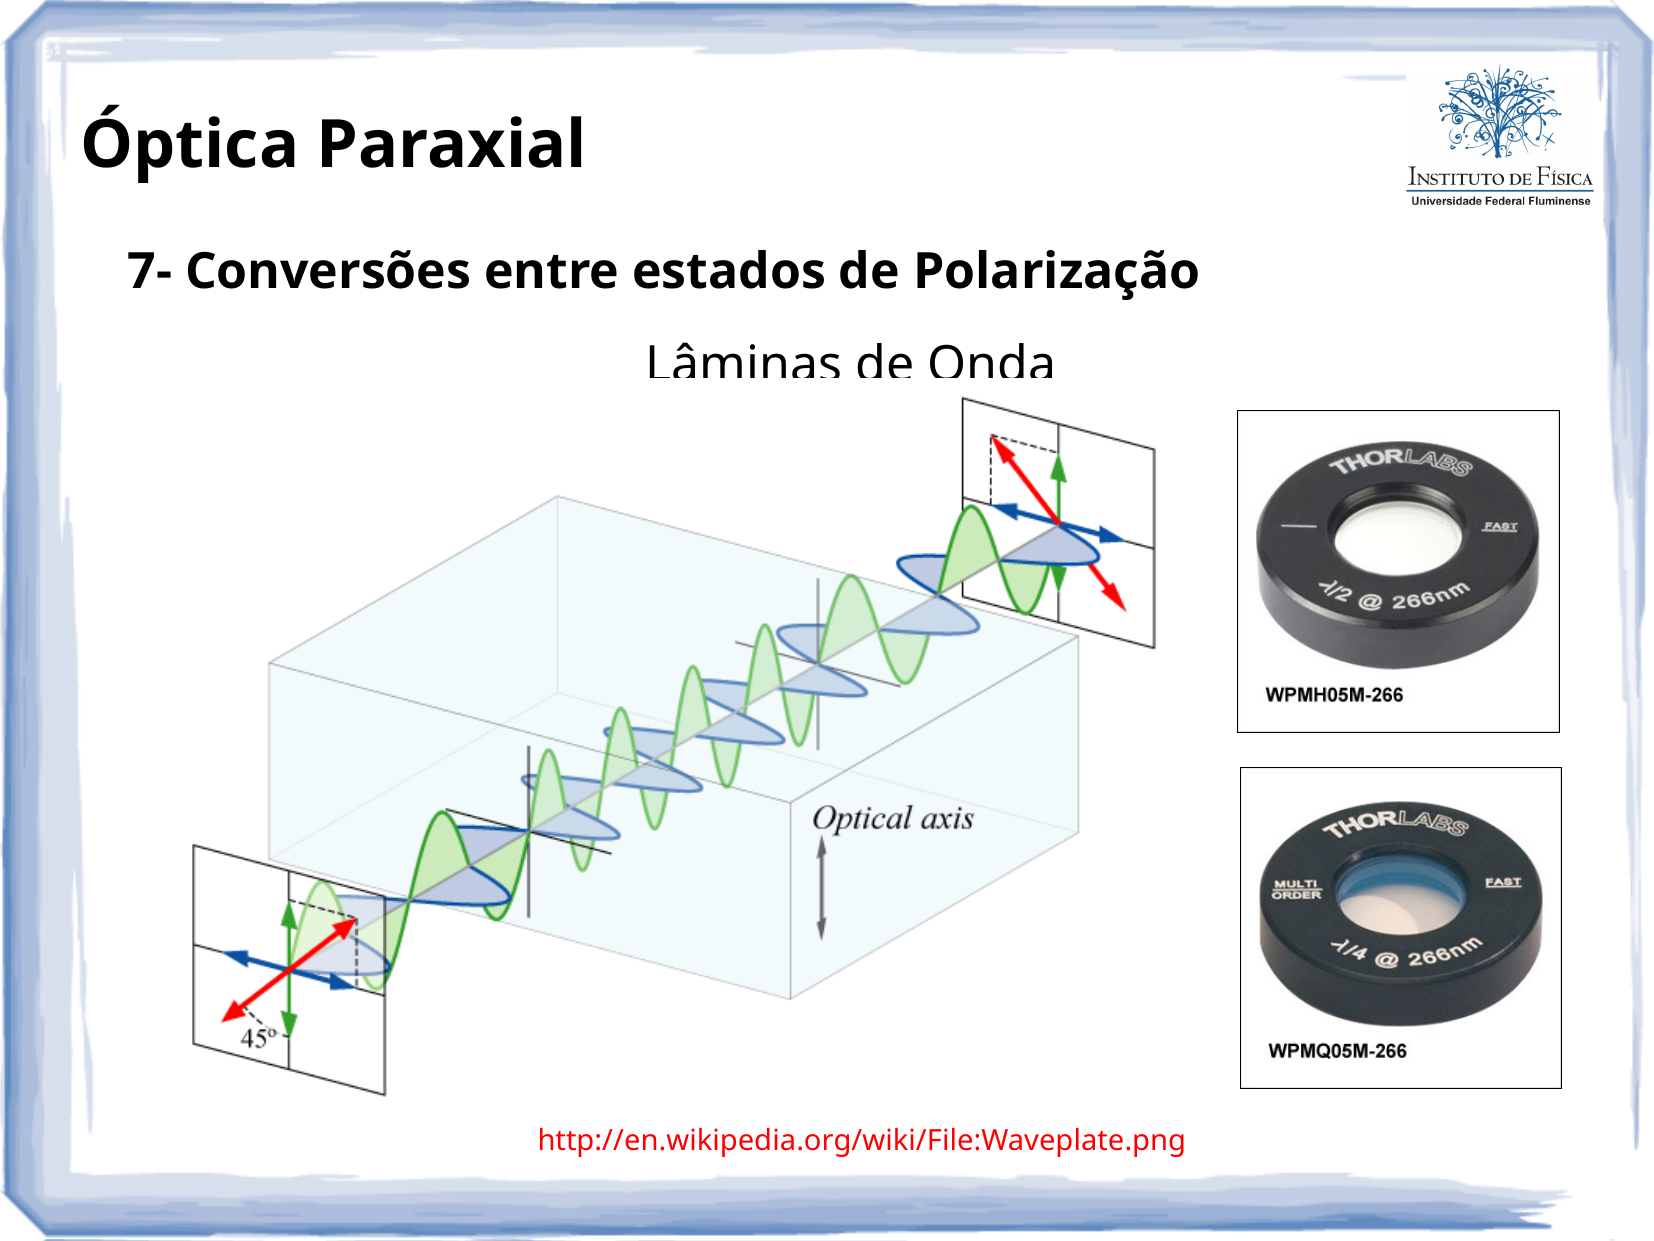

Óptica Paraxial
7- Conversões entre estados de Polarização
Lâminas de Onda
http://en.wikipedia.org/wiki/File:Waveplate.png